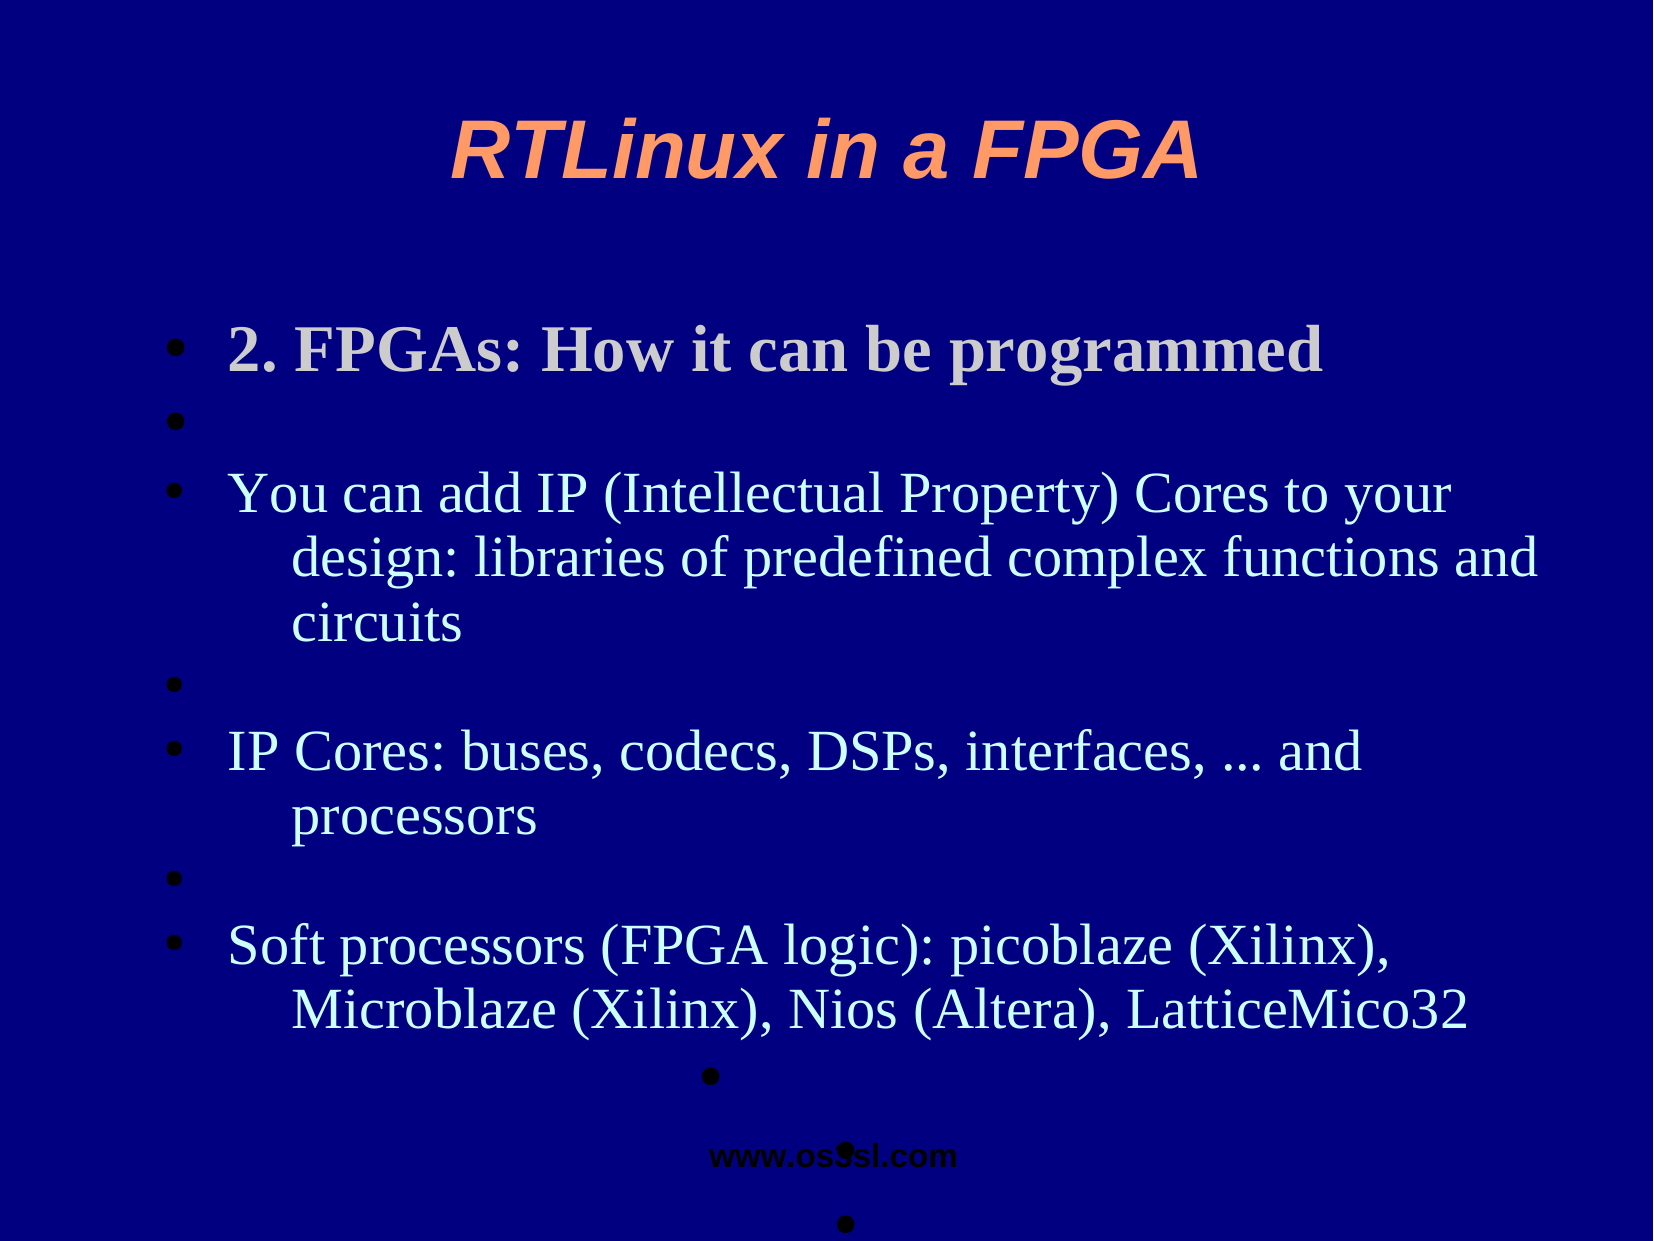

# RTLinux in a FPGA
2. FPGAs: How it can be programmed
You can add IP (Intellectual Property) Cores to your design: libraries of predefined complex functions and circuits
IP Cores: buses, codecs, DSPs, interfaces, ... and processors
Soft processors (FPGA logic): picoblaze (Xilinx), Microblaze (Xilinx), Nios (Altera), LatticeMico32
www.os3sl.com